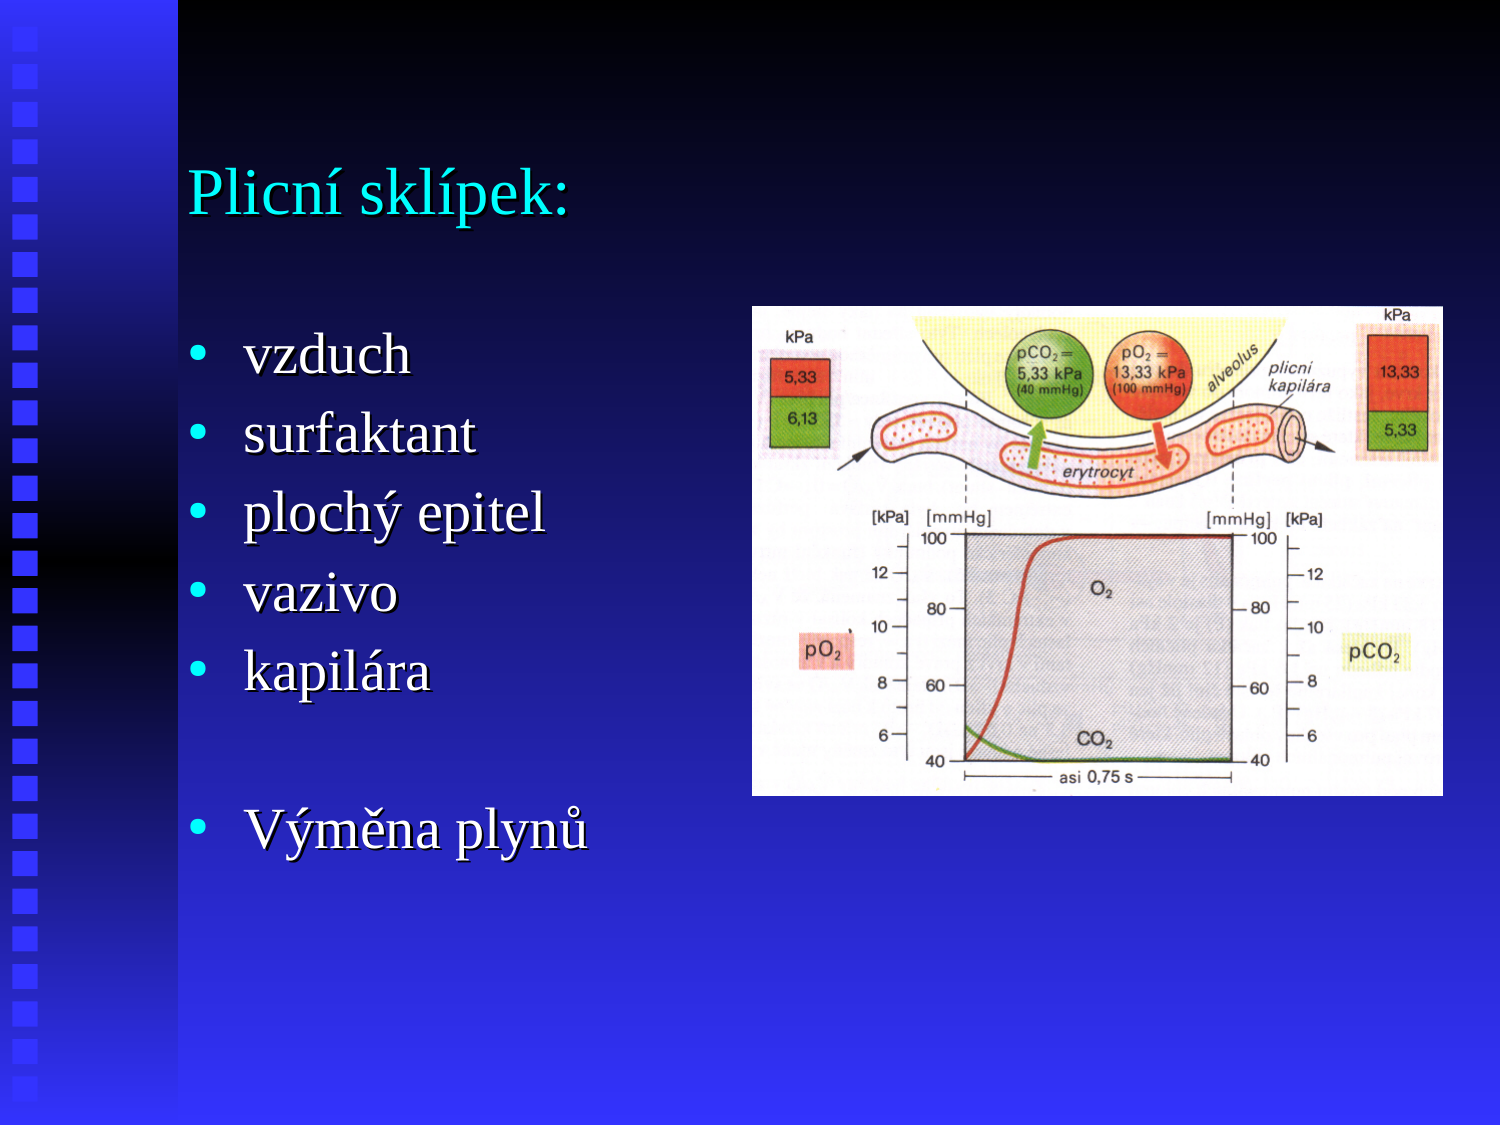

# Plicní sklípek:
vzduch
surfaktant
plochý epitel
vazivo
kapilára
Výměna plynů